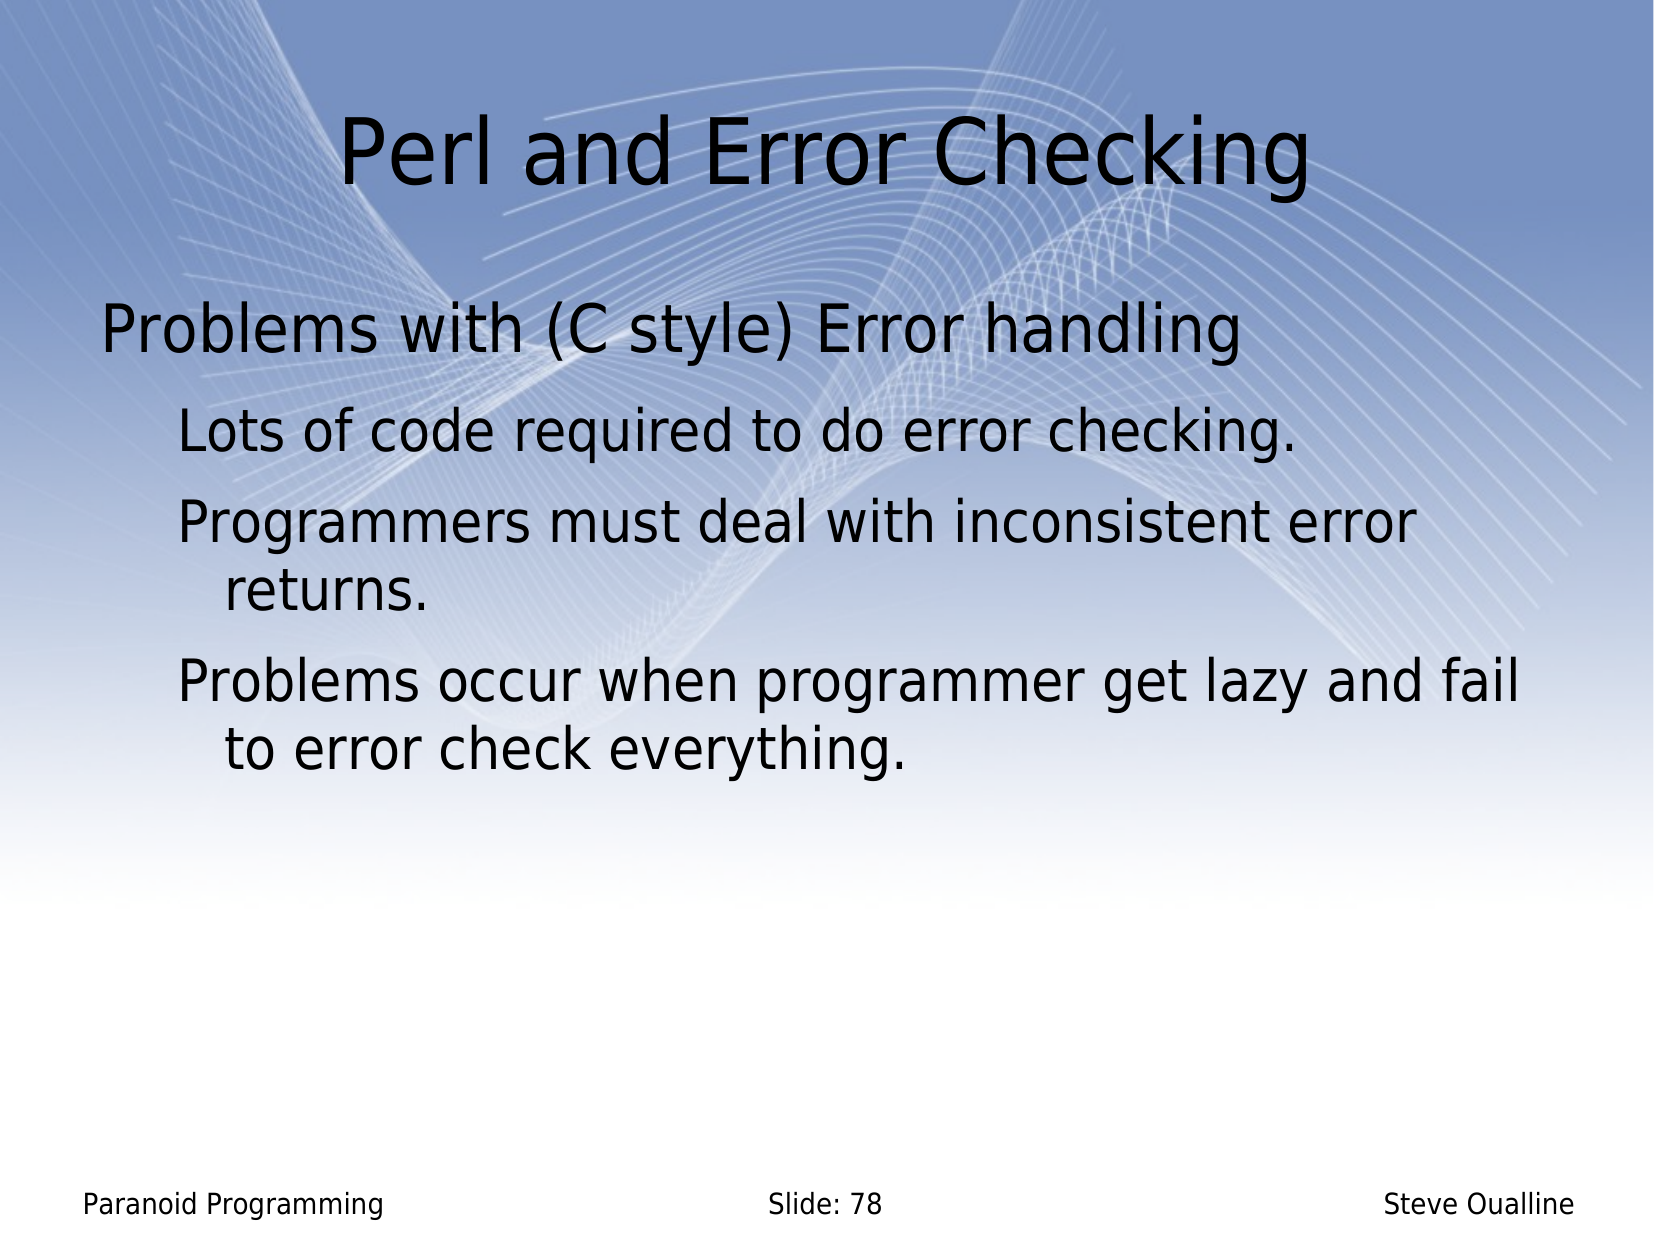

# Perl and Error Checking
Problems with (C style) Error handling
Lots of code required to do error checking.
Programmers must deal with inconsistent error returns.
Problems occur when programmer get lazy and fail to error check everything.
Paranoid Programming
Steve Oualline
78